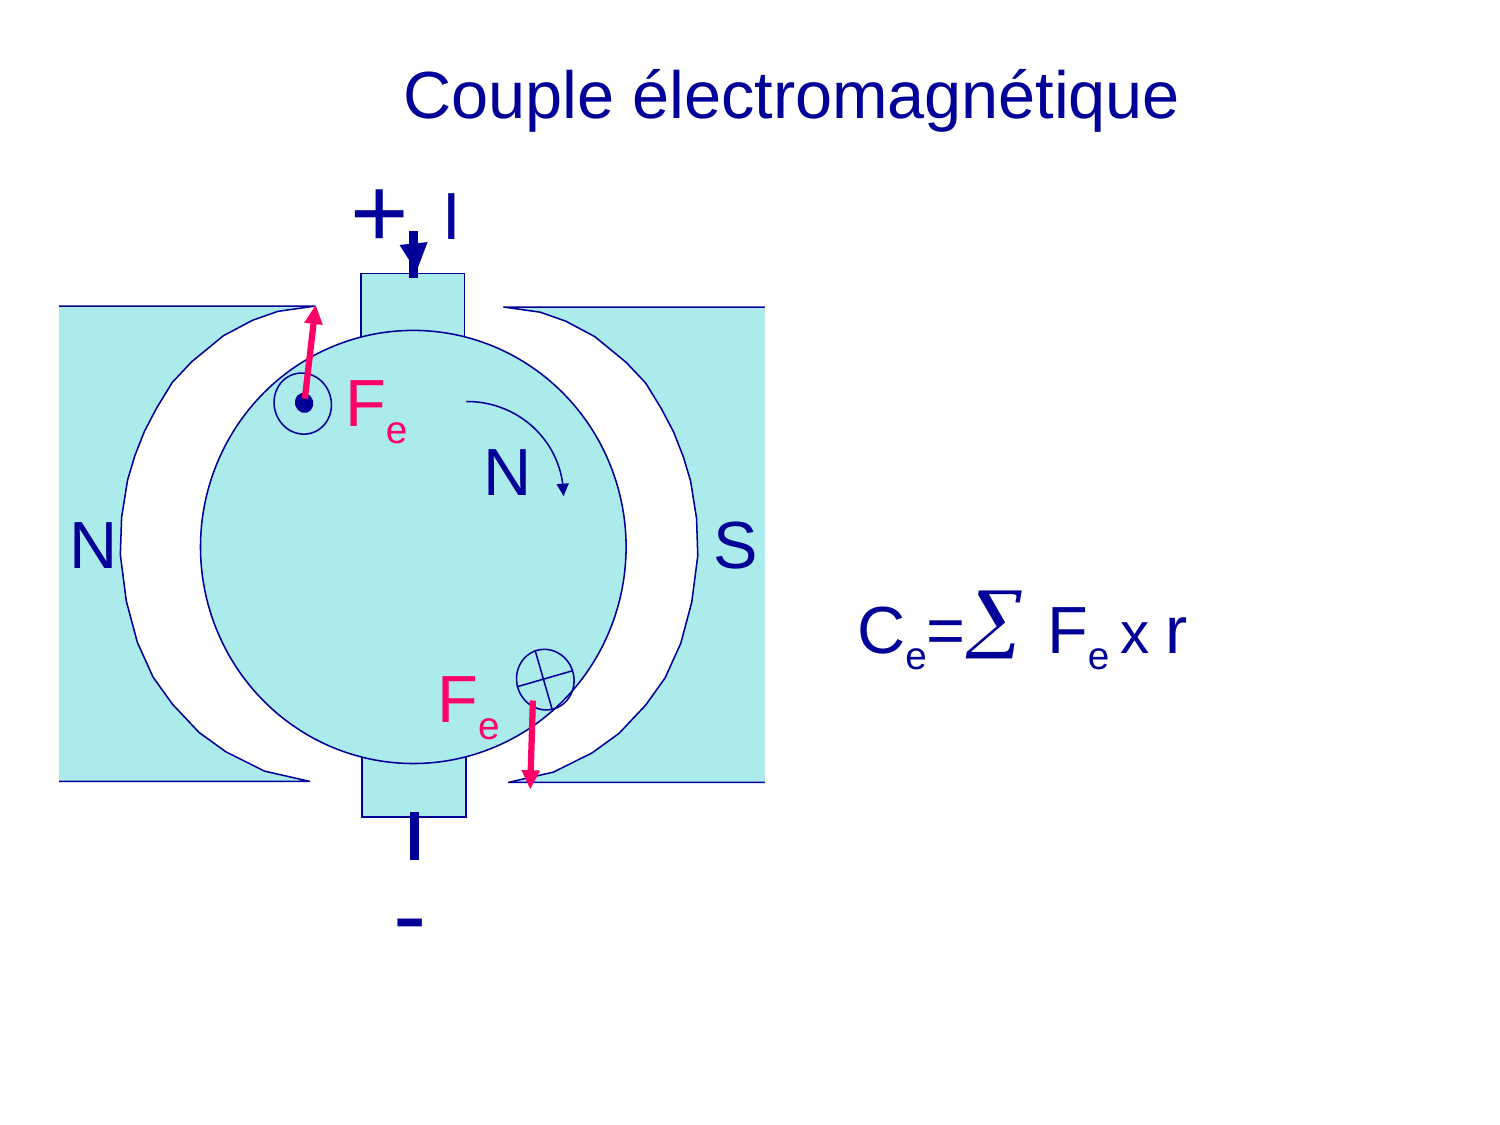

Couple électromagnétique
+
I
Fe
N
N
S
Ce= Fe x r
Fe
-